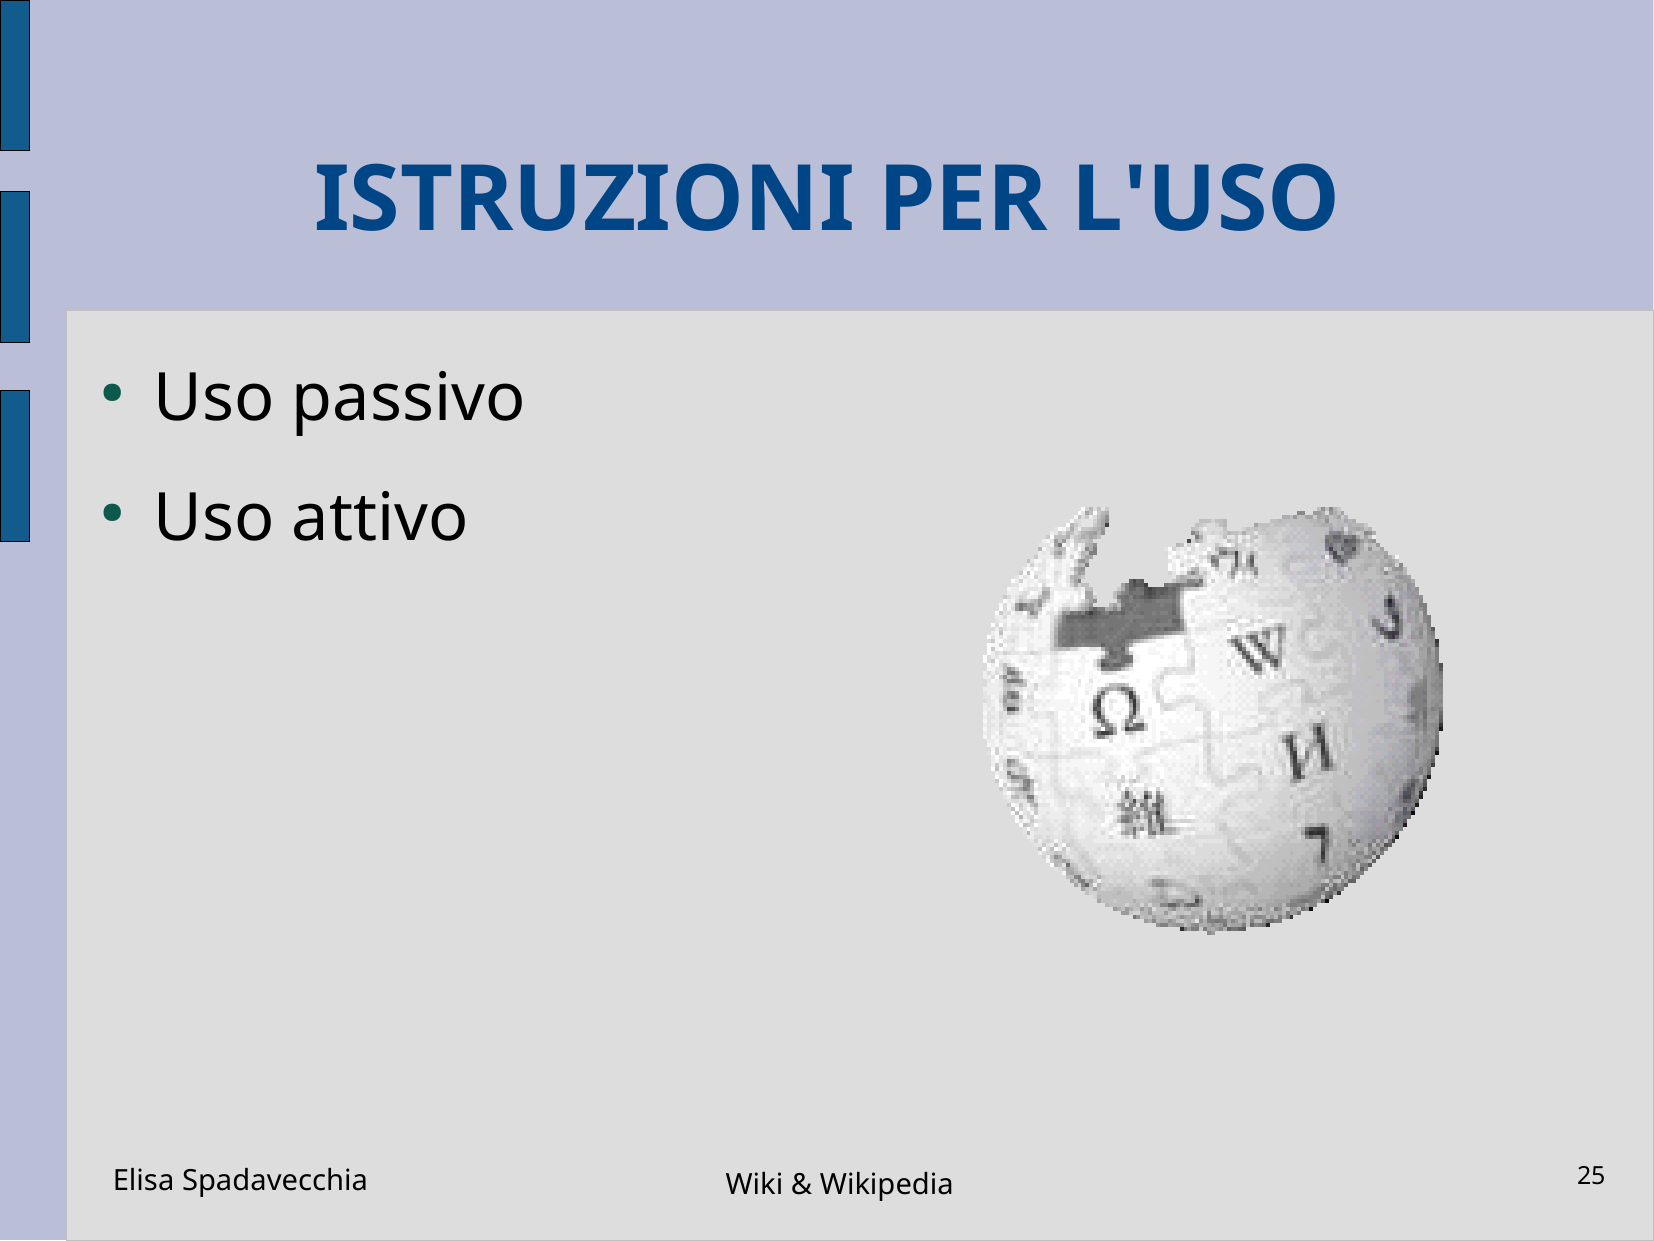

# ISTRUZIONI PER L'USO
Uso passivo
Uso attivo
Elisa Spadavecchia
Wiki & Wikipedia